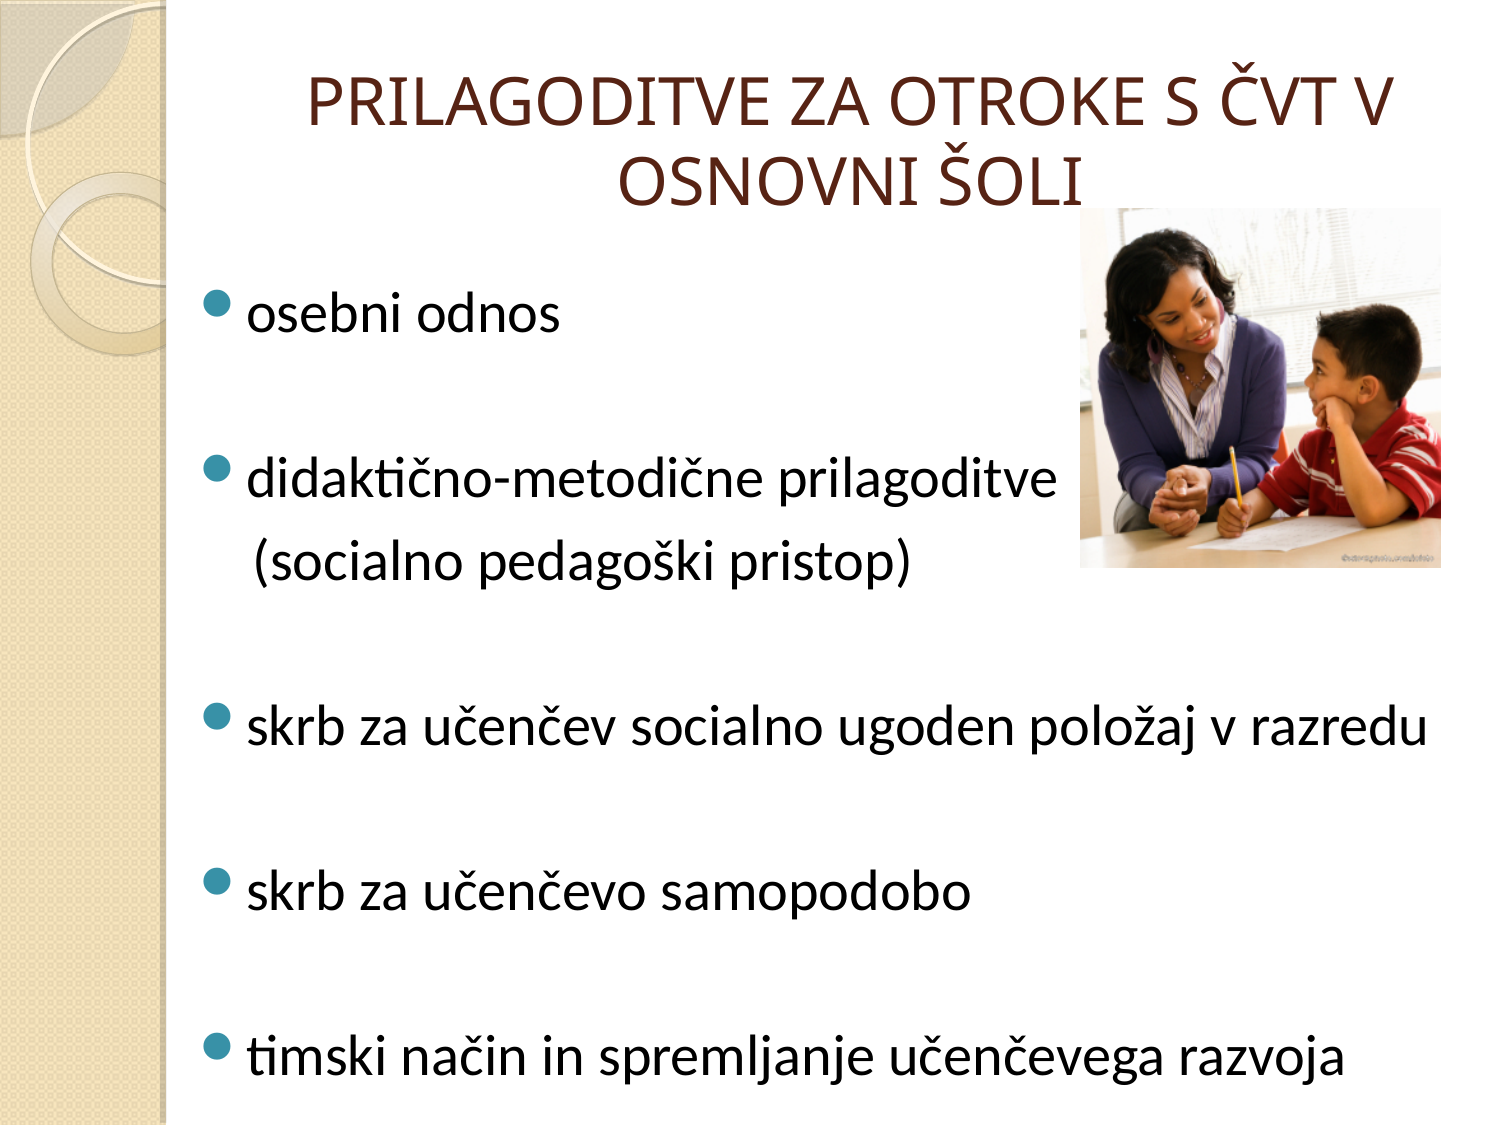

PRILAGODITVE ZA OTROKE S ČVT V OSNOVNI ŠOLI
# osebni odnos
didaktično-metodične prilagoditve
 (socialno pedagoški pristop)
skrb za učenčev socialno ugoden položaj v razredu
skrb za učenčevo samopodobo
timski način in spremljanje učenčevega razvoja